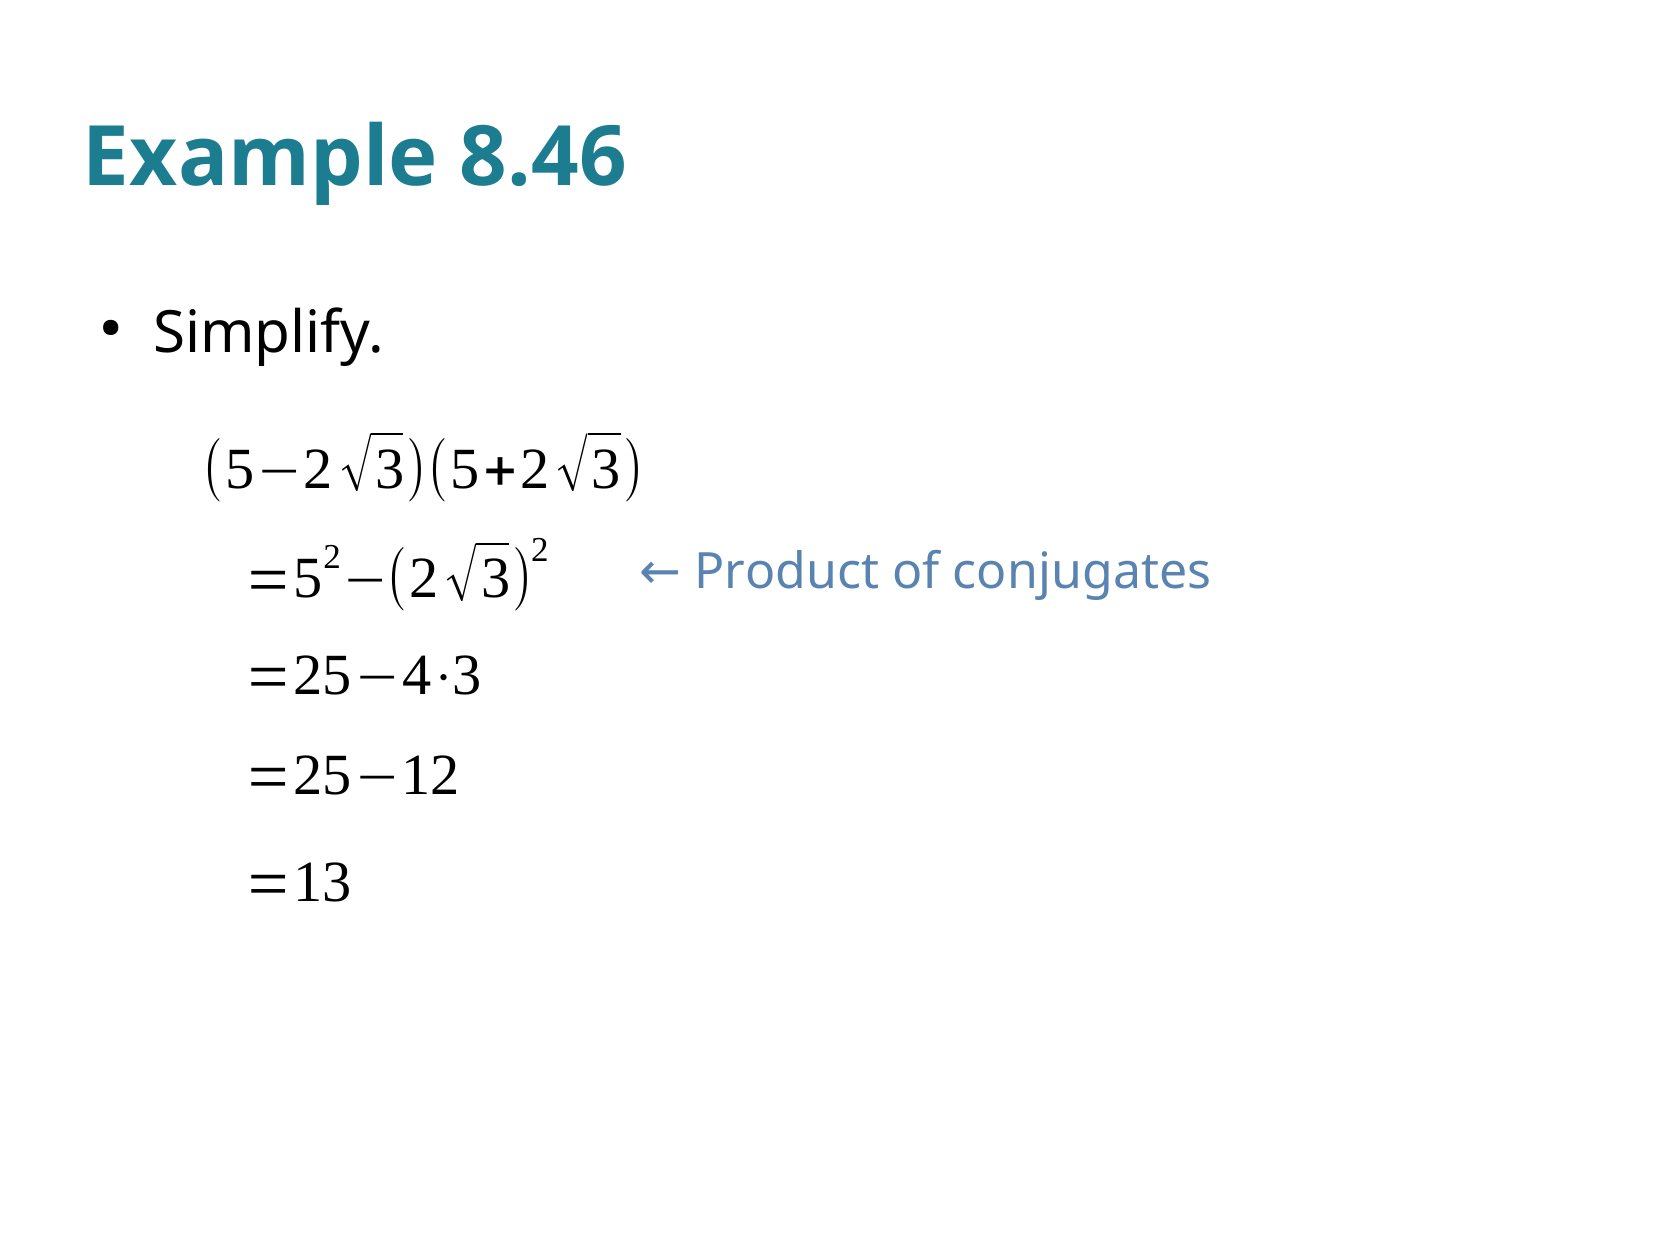

# Example 8.46
Simplify.
← Product of conjugates